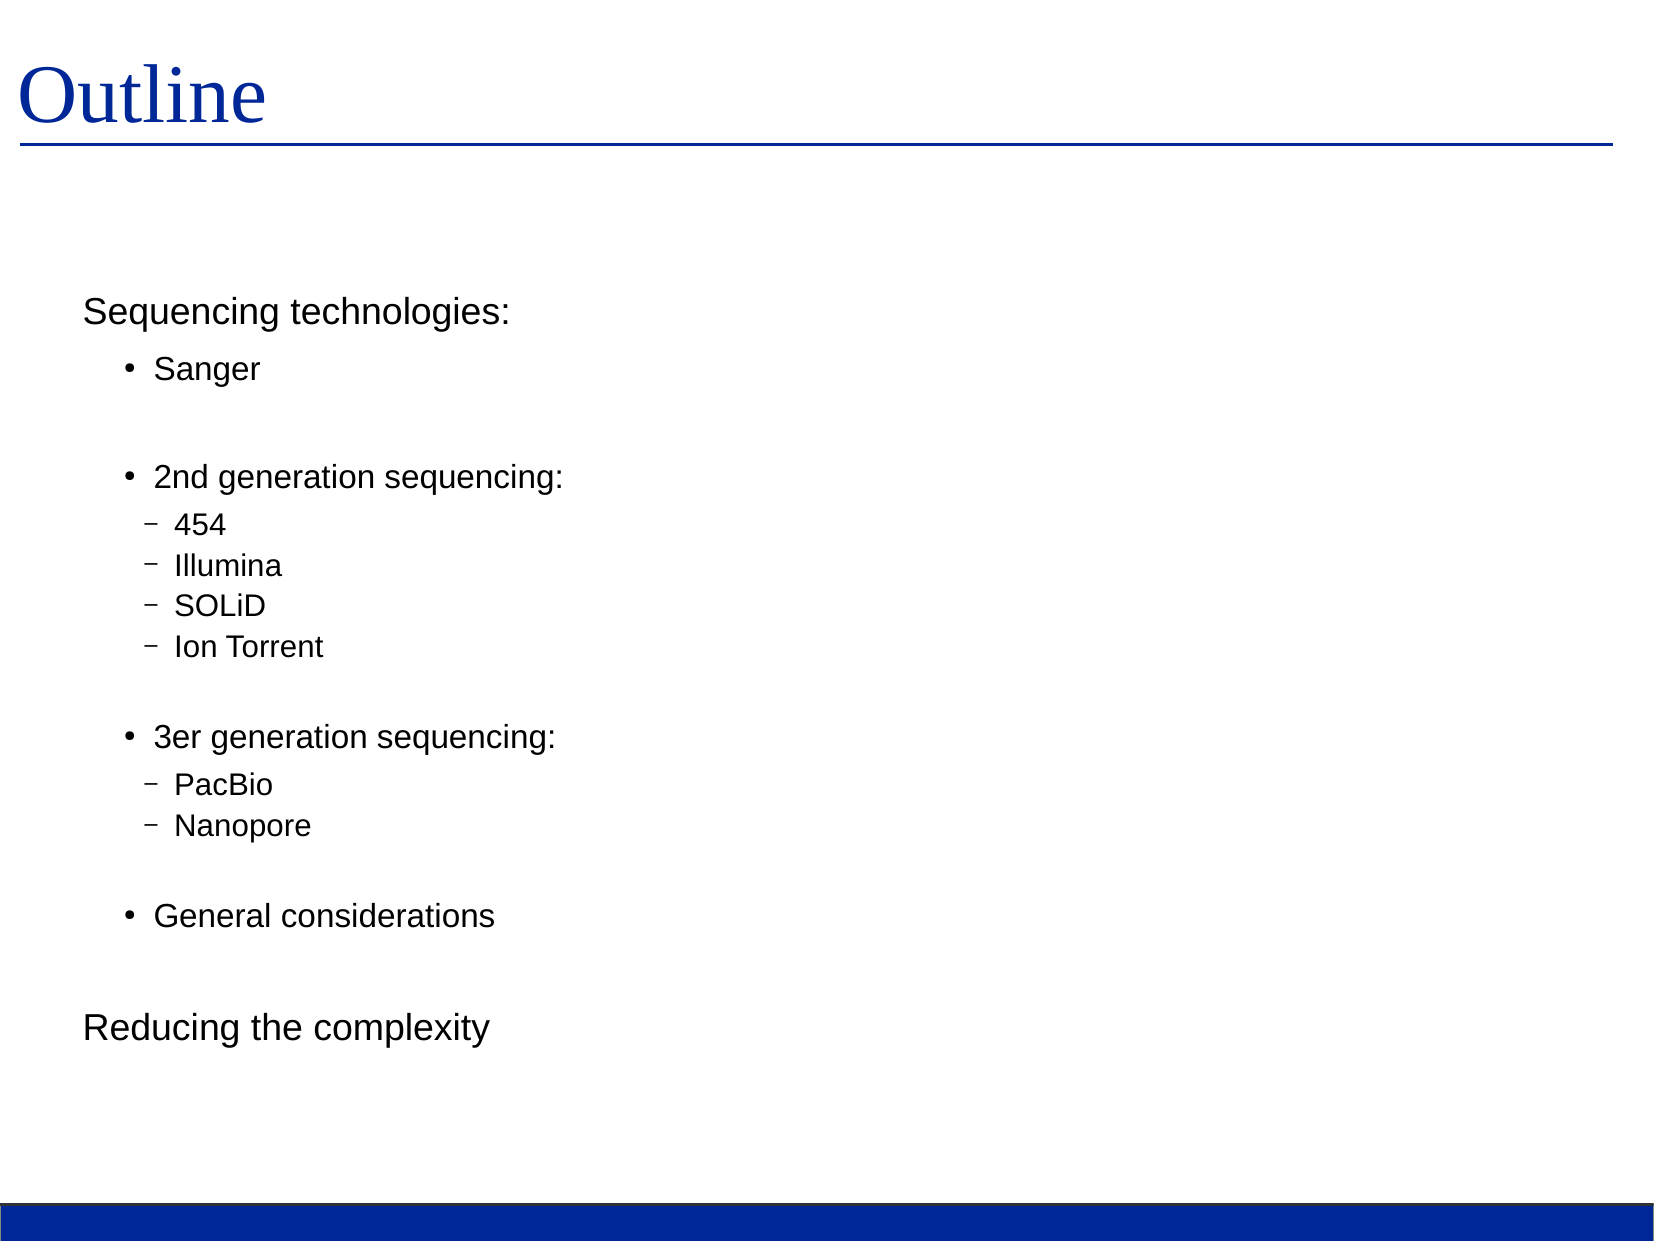

# Outline
Sequencing technologies:
Sanger
2nd generation sequencing:
454
Illumina
SOLiD
Ion Torrent
3er generation sequencing:
PacBio
Nanopore
General considerations
Reducing the complexity